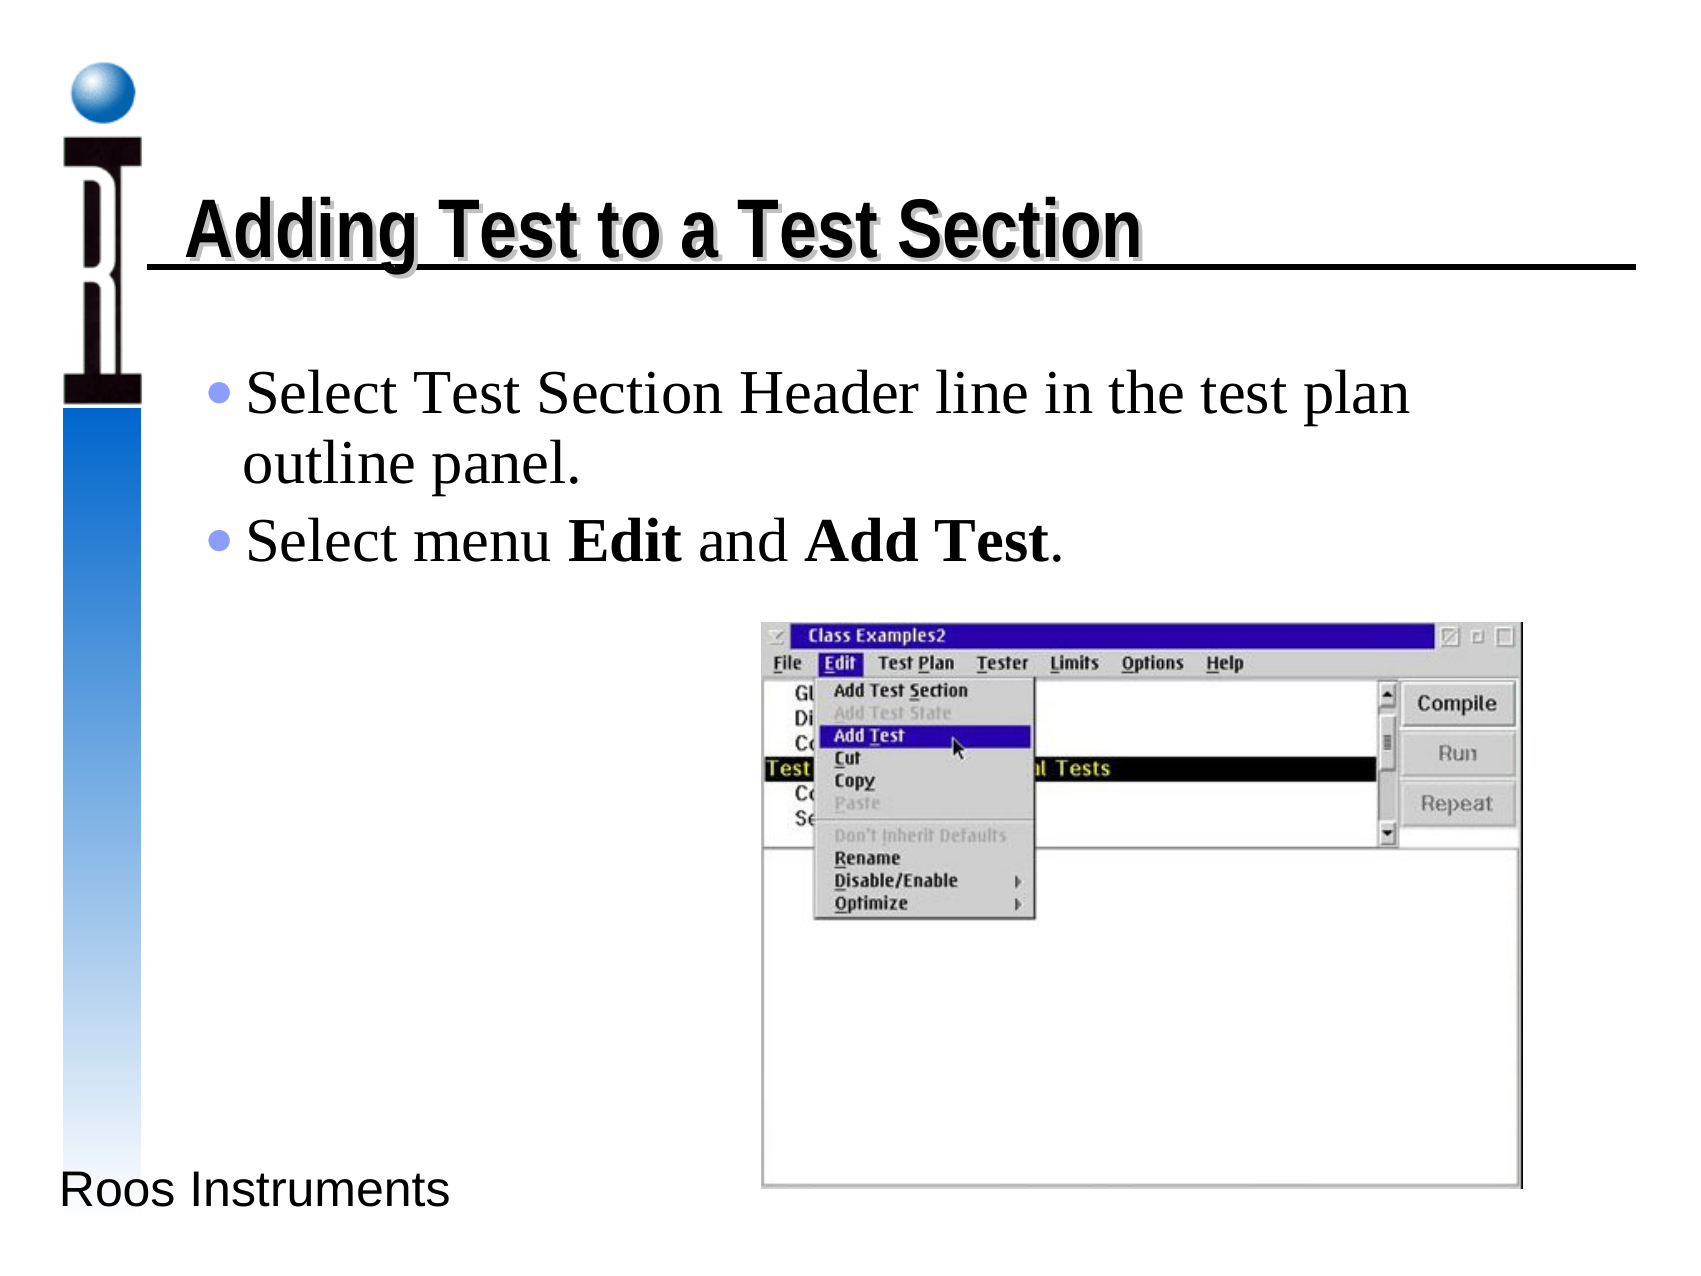

Adding Test to a Test Section
Select Test Section Header line in the test plan outline panel.
Select menu Edit and Add Test.